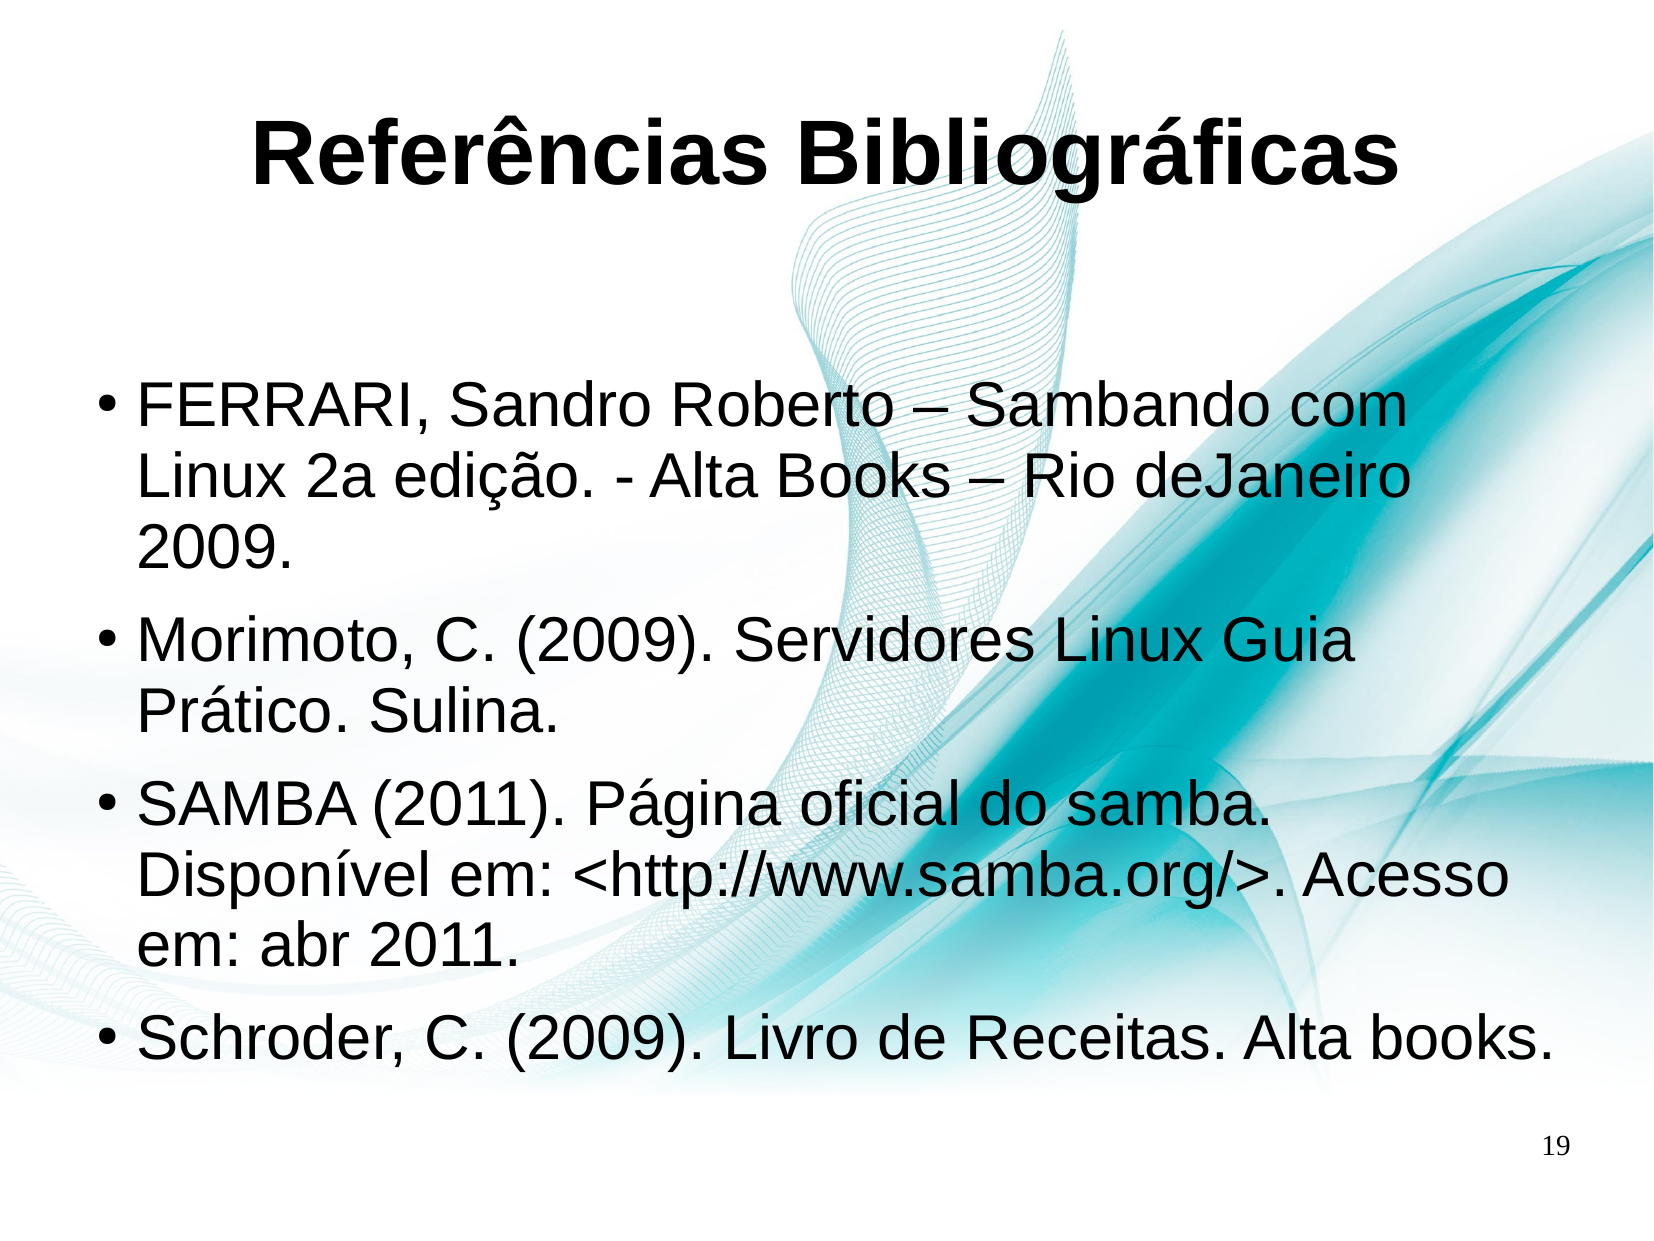

# Referências Bibliográficas
FERRARI, Sandro Roberto – Sambando com Linux 2a edição. - Alta Books – Rio deJaneiro 2009.
Morimoto, C. (2009). Servidores Linux Guia Prático. Sulina.
SAMBA (2011). Página oficial do samba. Disponível em: <http://www.samba.org/>. Acesso em: abr 2011.
Schroder, C. (2009). Livro de Receitas. Alta books.
19